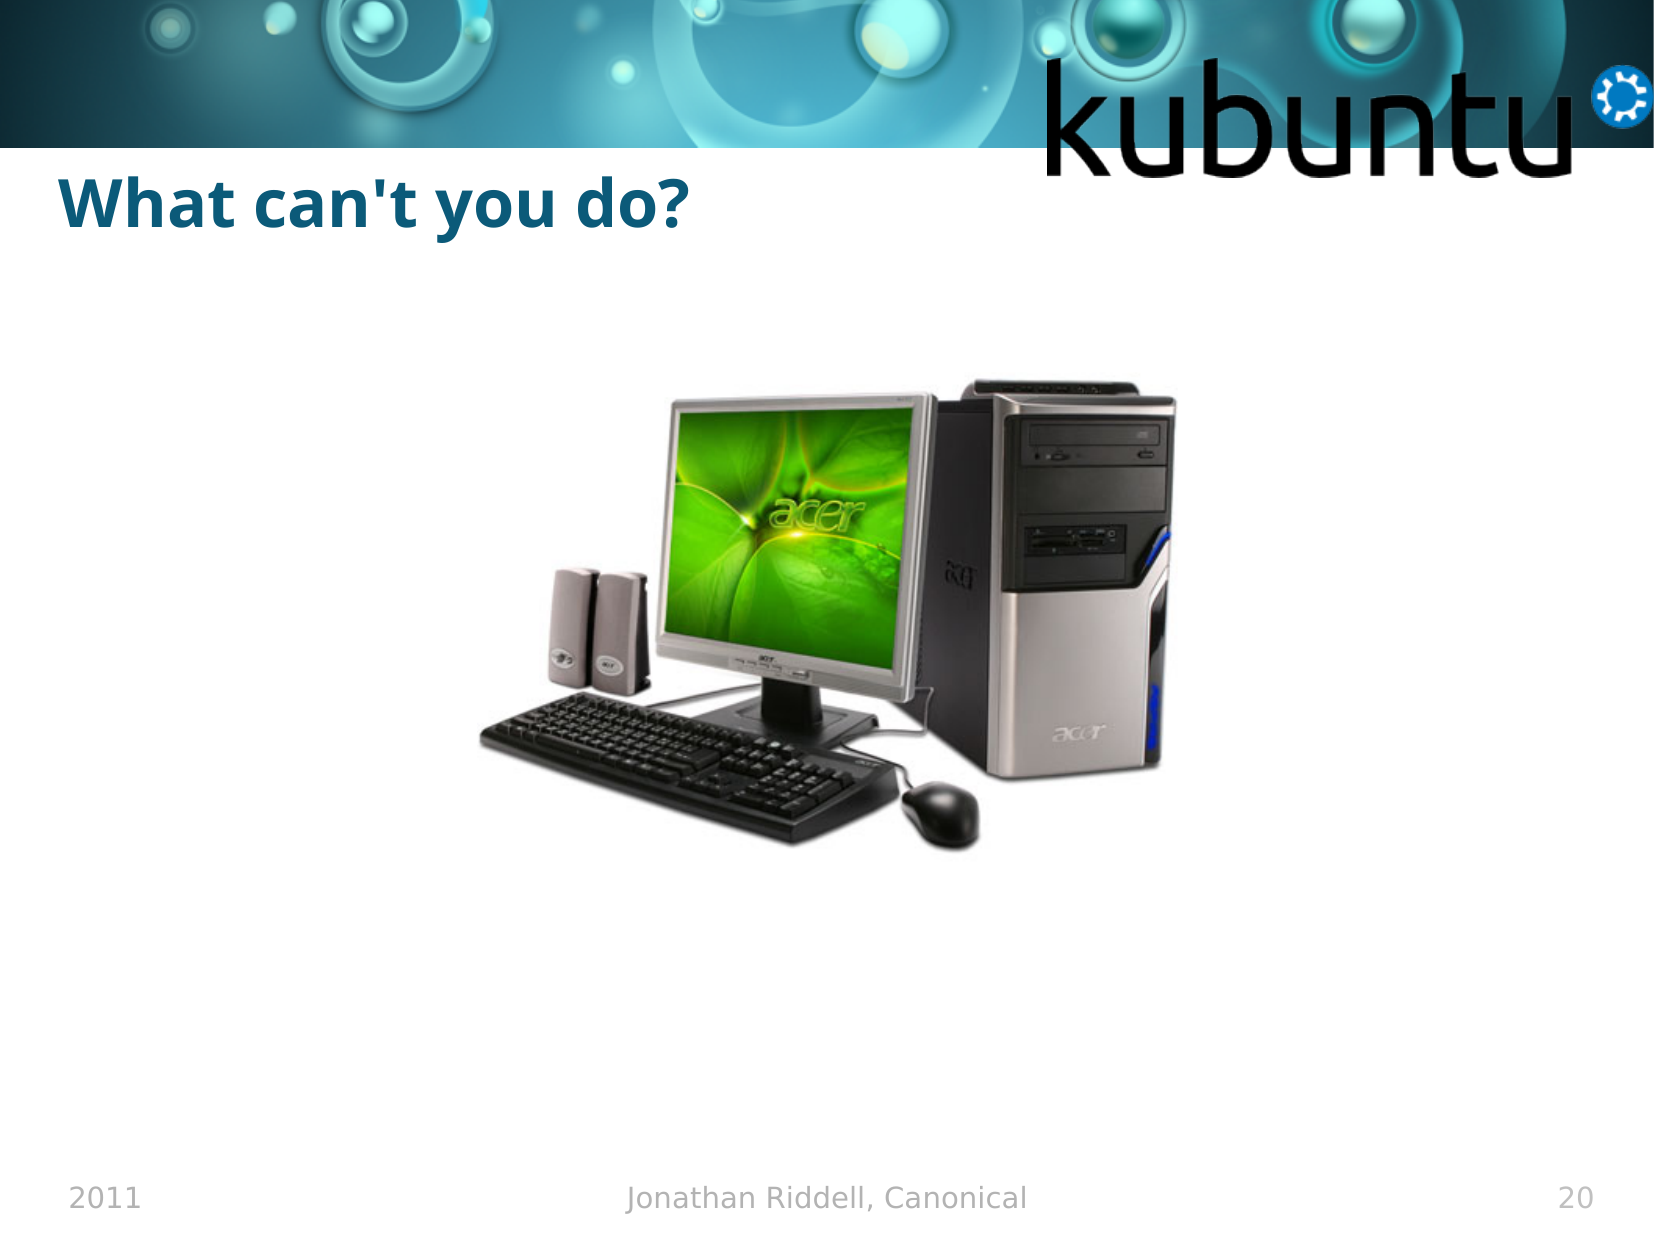

# What can't you do?
Name
www.kde.org
20